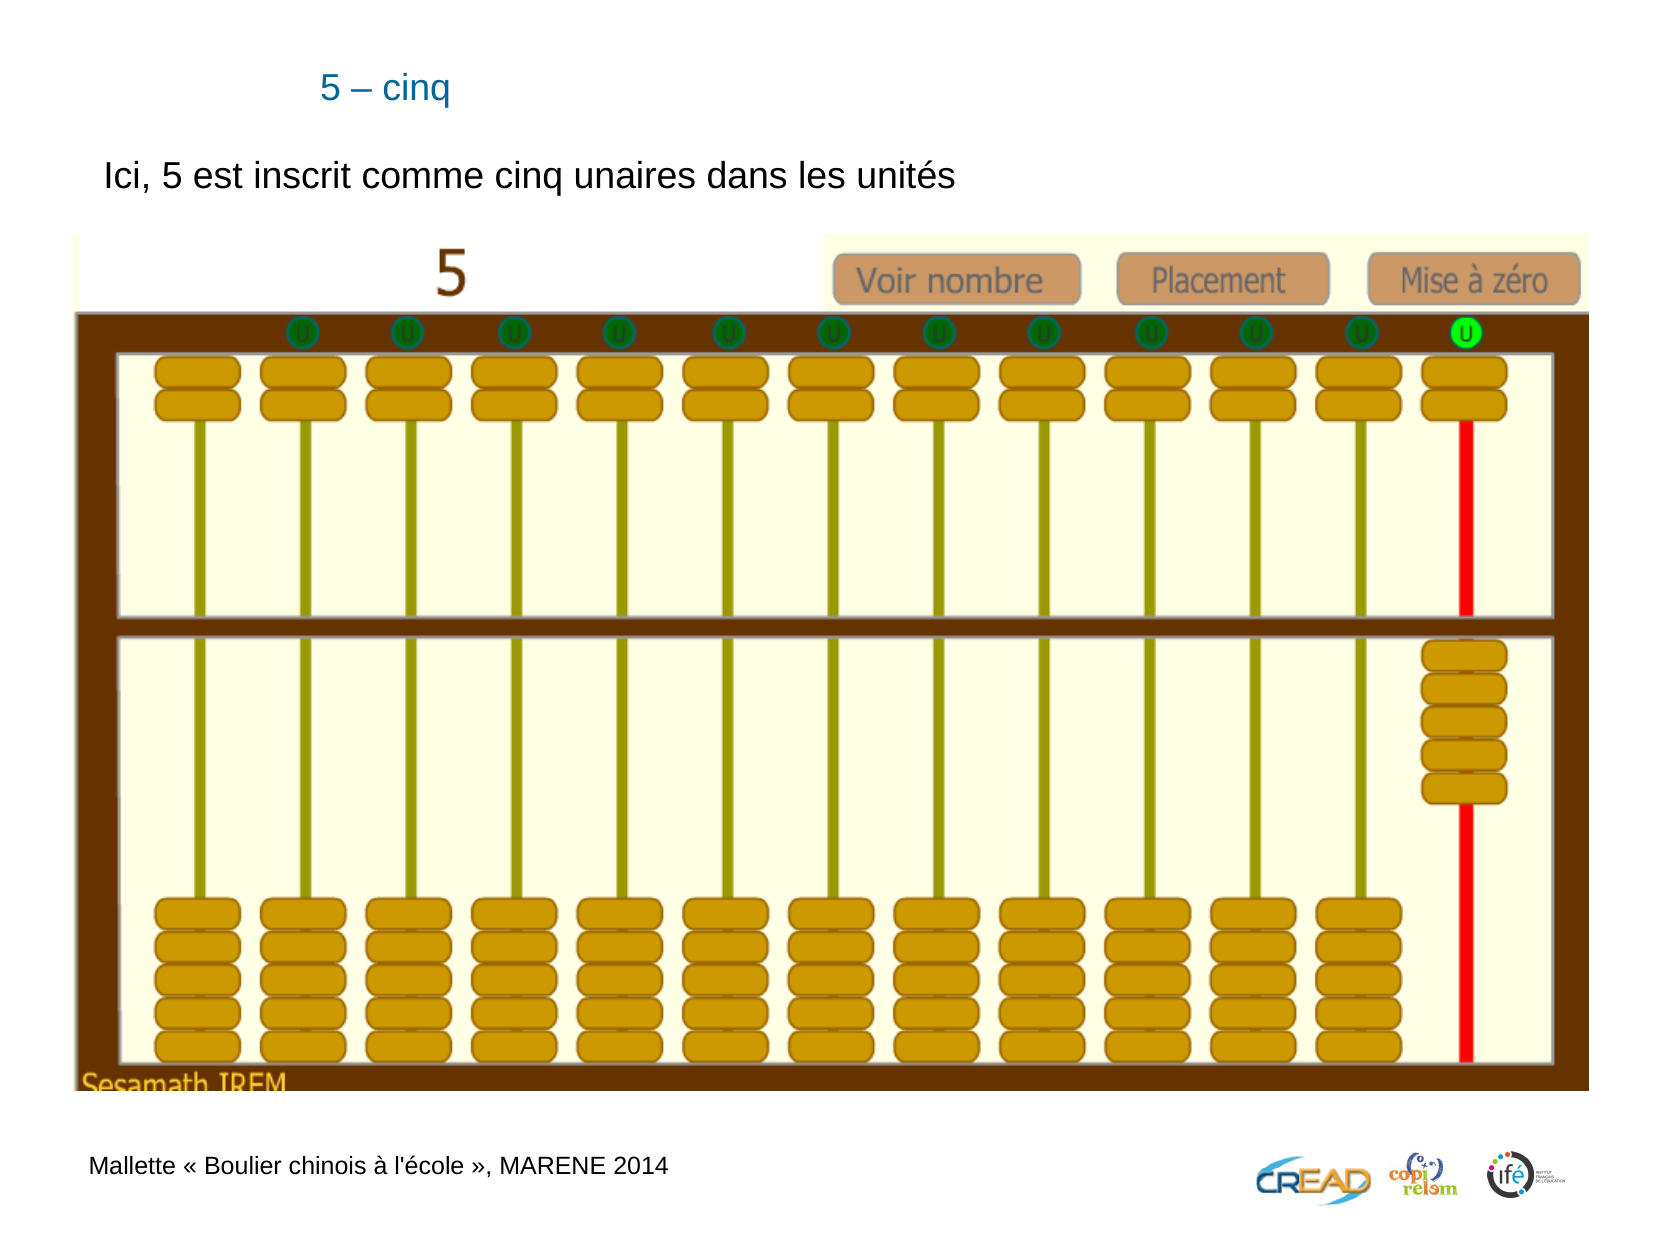

5 – cinq
Ici, 5 est inscrit comme cinq unaires dans les unités